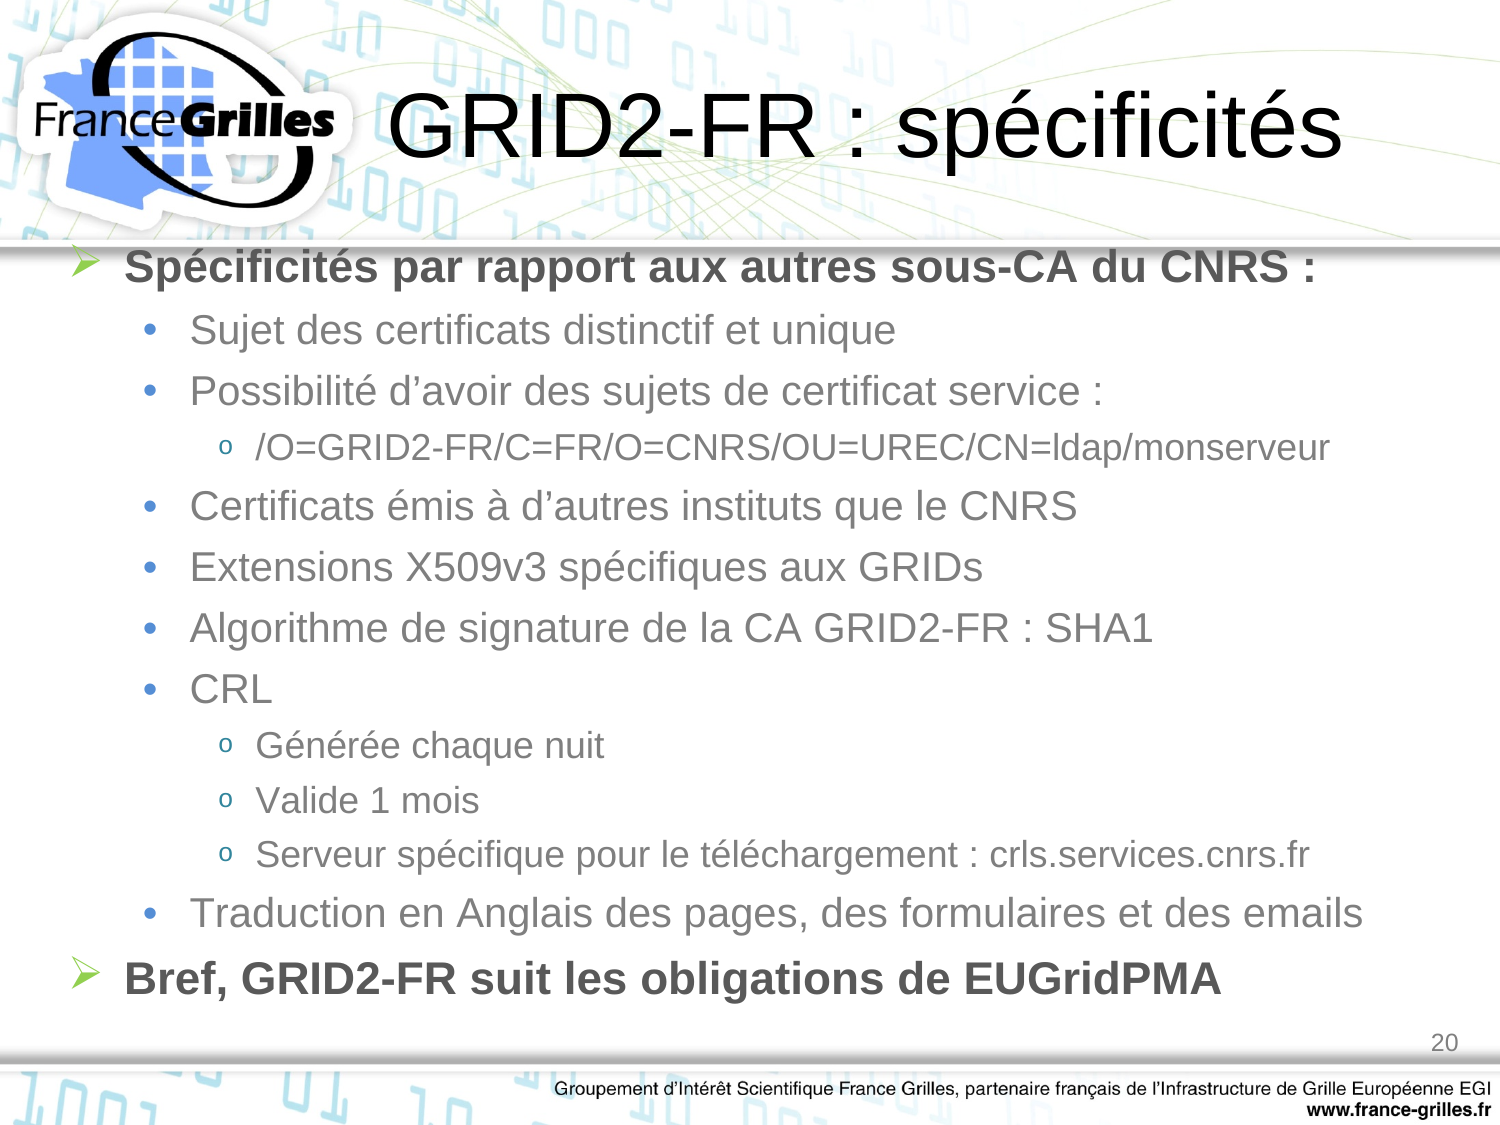

# GRID2-FR : spécificités
Spécificités par rapport aux autres sous-CA du CNRS :
Sujet des certificats distinctif et unique
Possibilité d’avoir des sujets de certificat service :
/O=GRID2-FR/C=FR/O=CNRS/OU=UREC/CN=ldap/monserveur
Certificats émis à d’autres instituts que le CNRS
Extensions X509v3 spécifiques aux GRIDs
Algorithme de signature de la CA GRID2-FR : SHA1
CRL
Générée chaque nuit
Valide 1 mois
Serveur spécifique pour le téléchargement : crls.services.cnrs.fr
Traduction en Anglais des pages, des formulaires et des emails
Bref, GRID2-FR suit les obligations de EUGridPMA
20